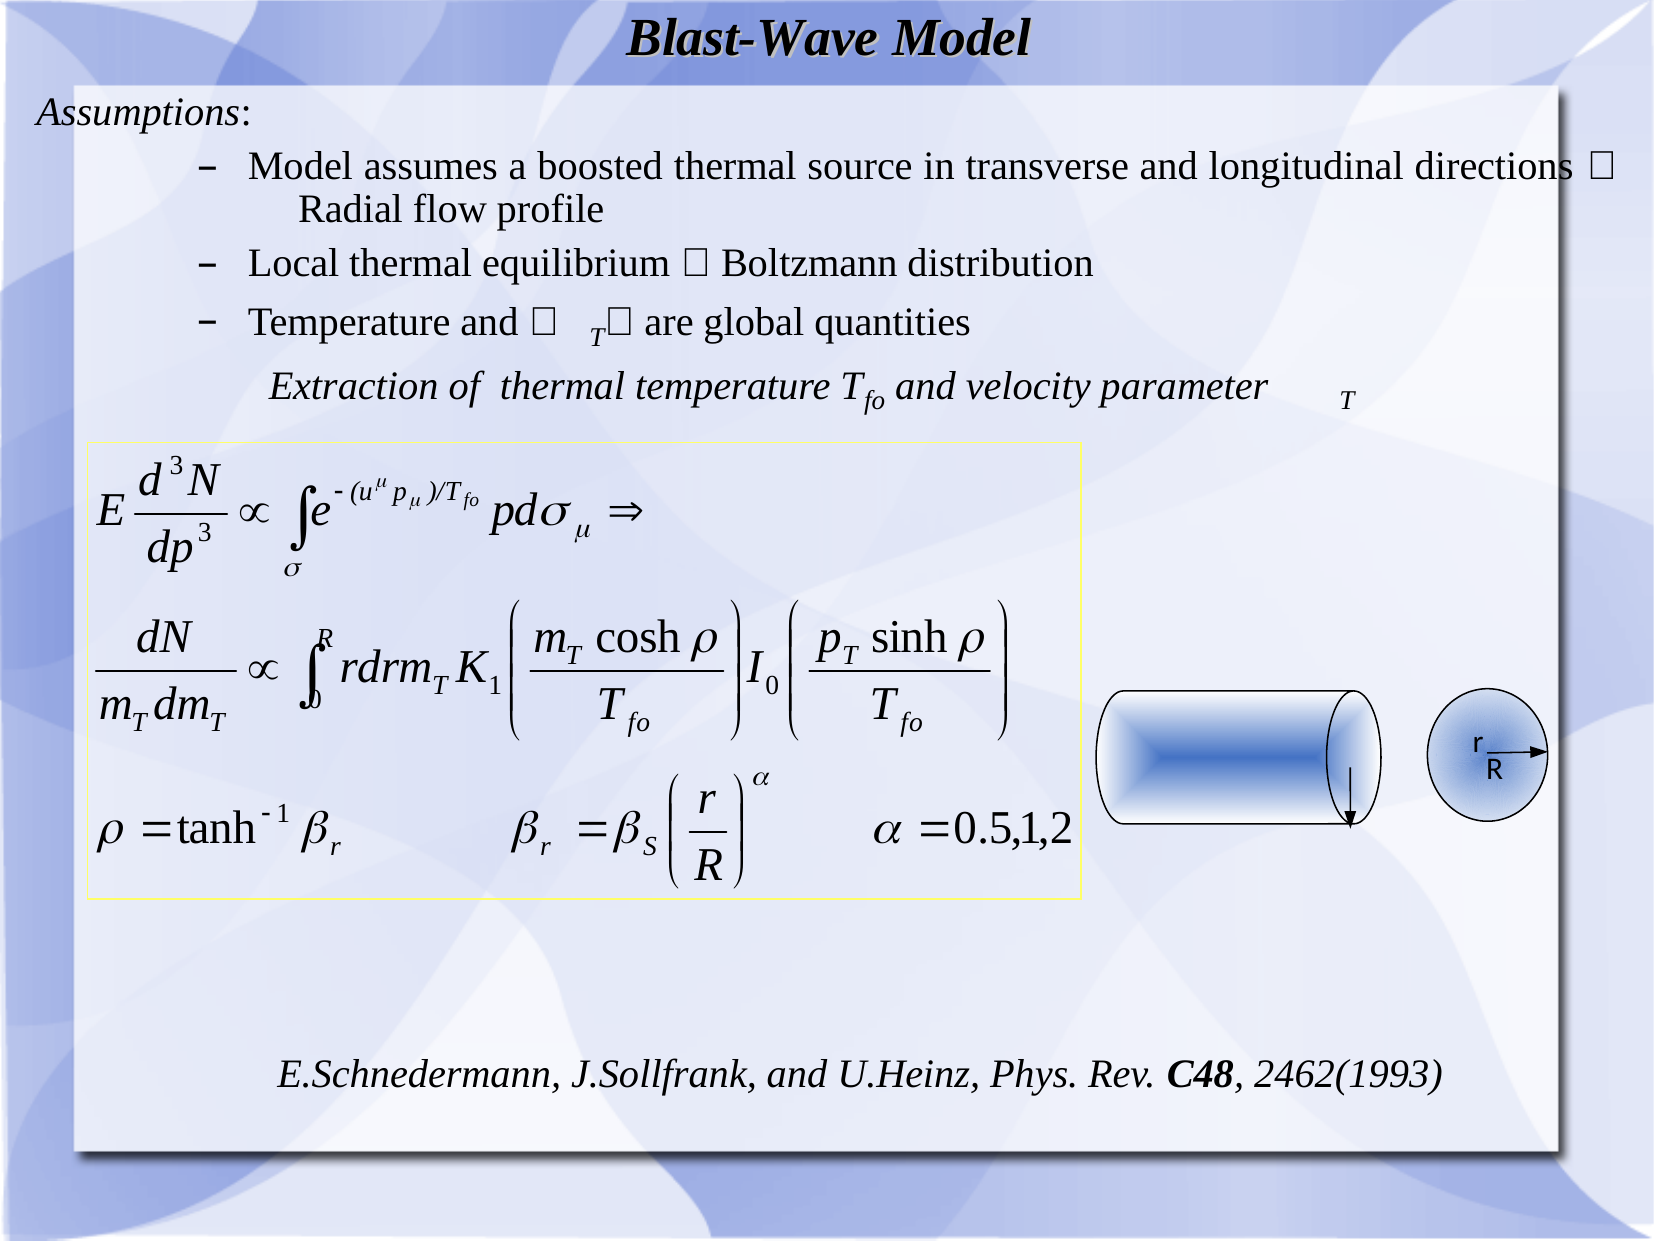

Blast-Wave Model
Assumptions:
Model assumes a boosted thermal source in transverse and longitudinal directions  Radial flow profile
Local thermal equilibrium  Boltzmann distribution
Temperature and T are global quantities
Extraction of thermal temperature Tfo and velocity parameter T
r
R
E.Schnedermann, J.Sollfrank, and U.Heinz, Phys. Rev. C48, 2462(1993)